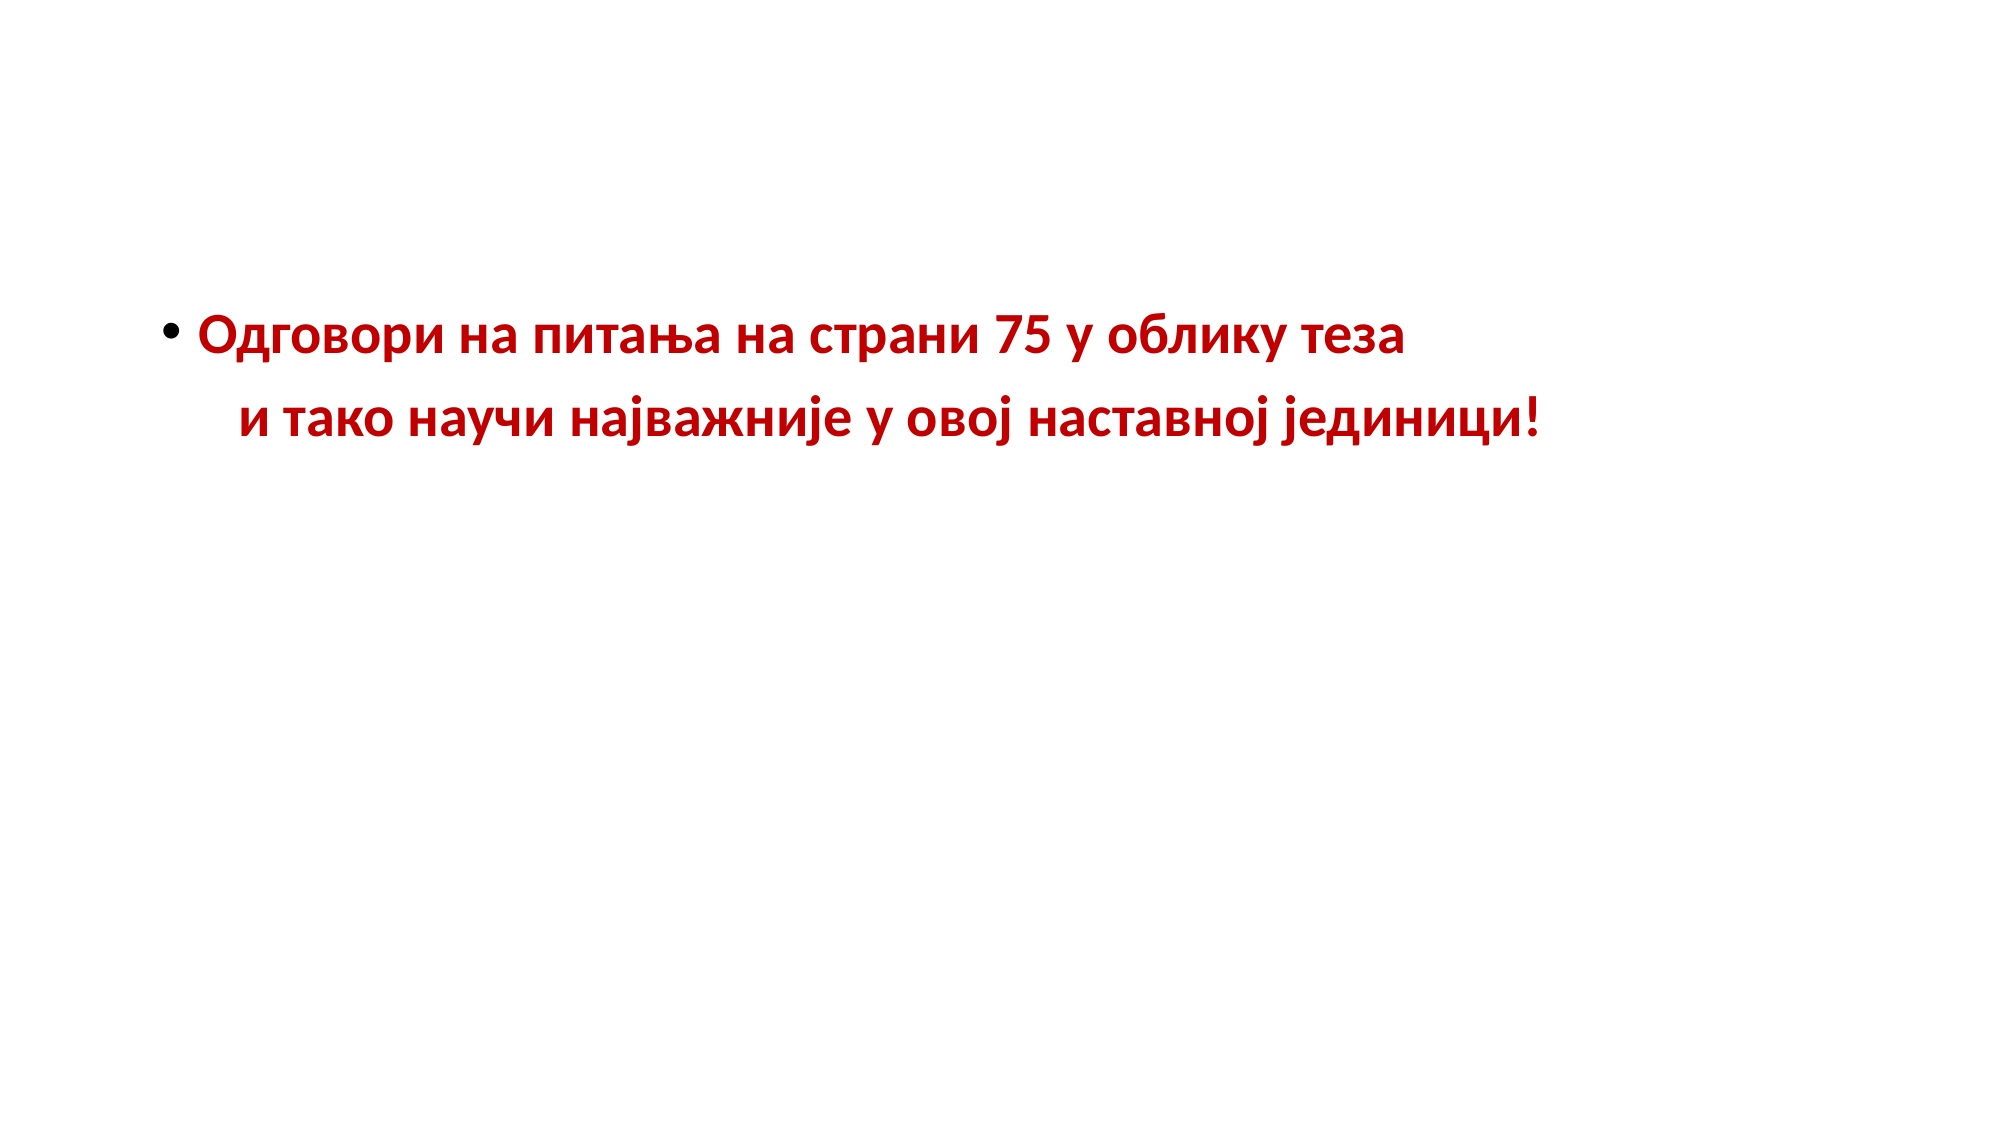

# Одговори на питања на страни 75 у облику теза
 и тако научи најважније у овој наставној јединици!